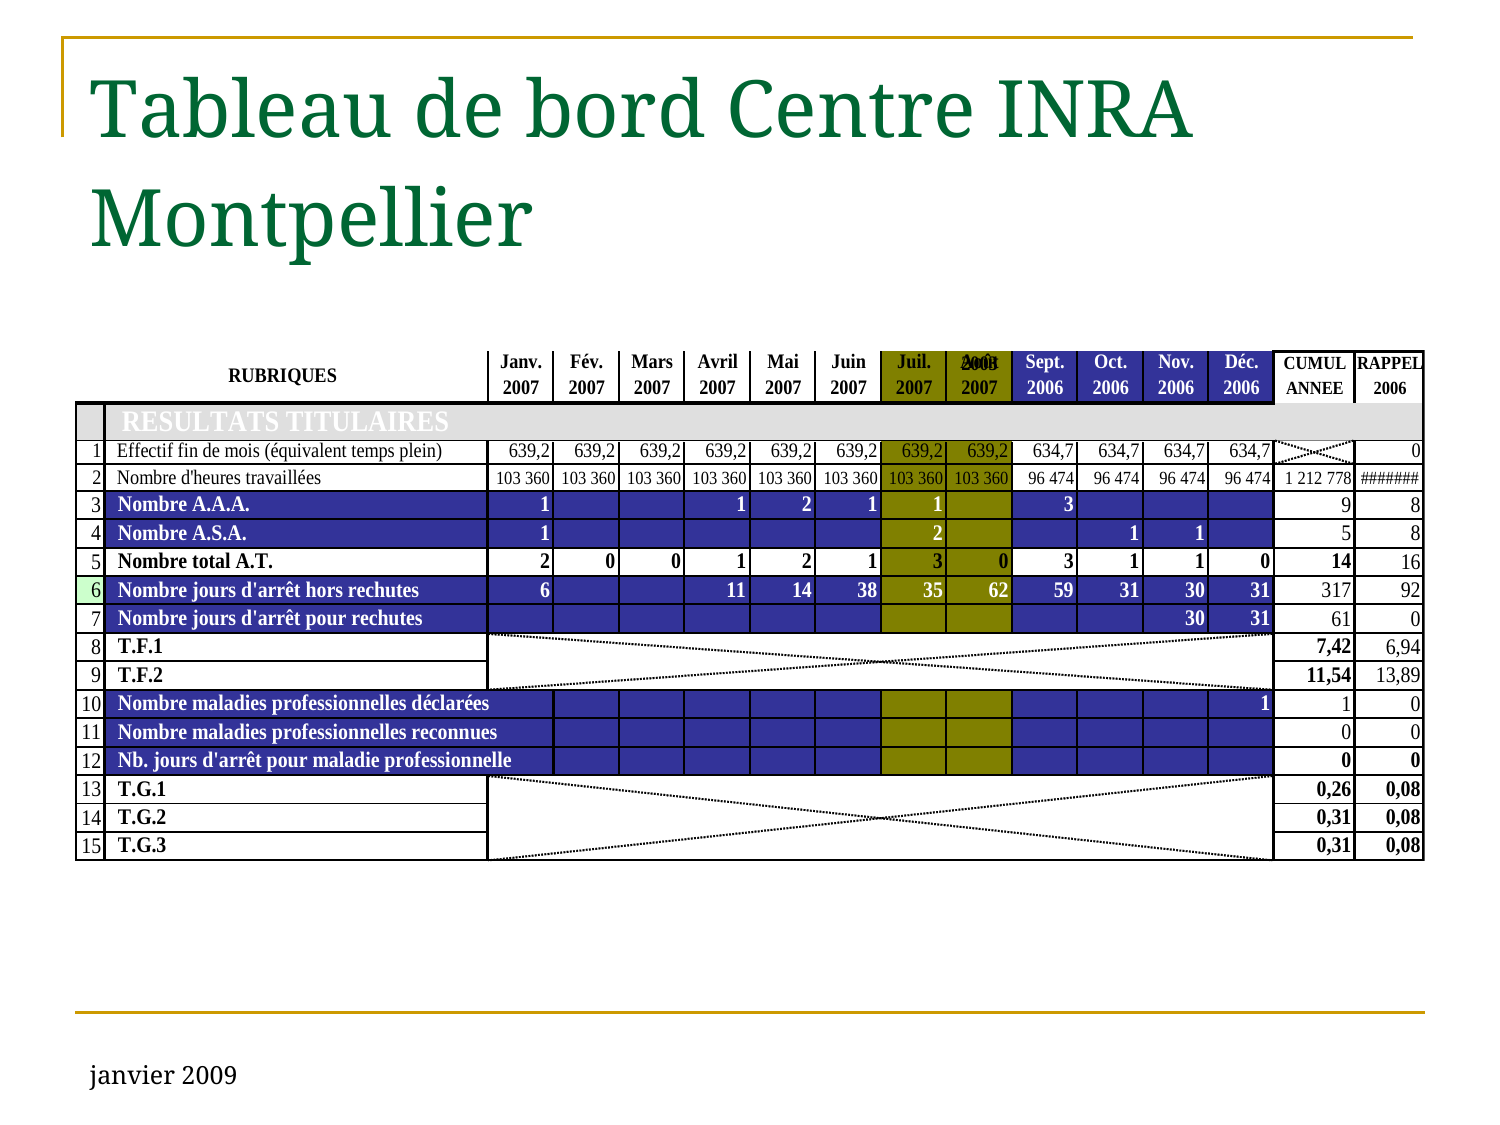

# Tableau de bord Centre INRA Montpellier
janvier 2009